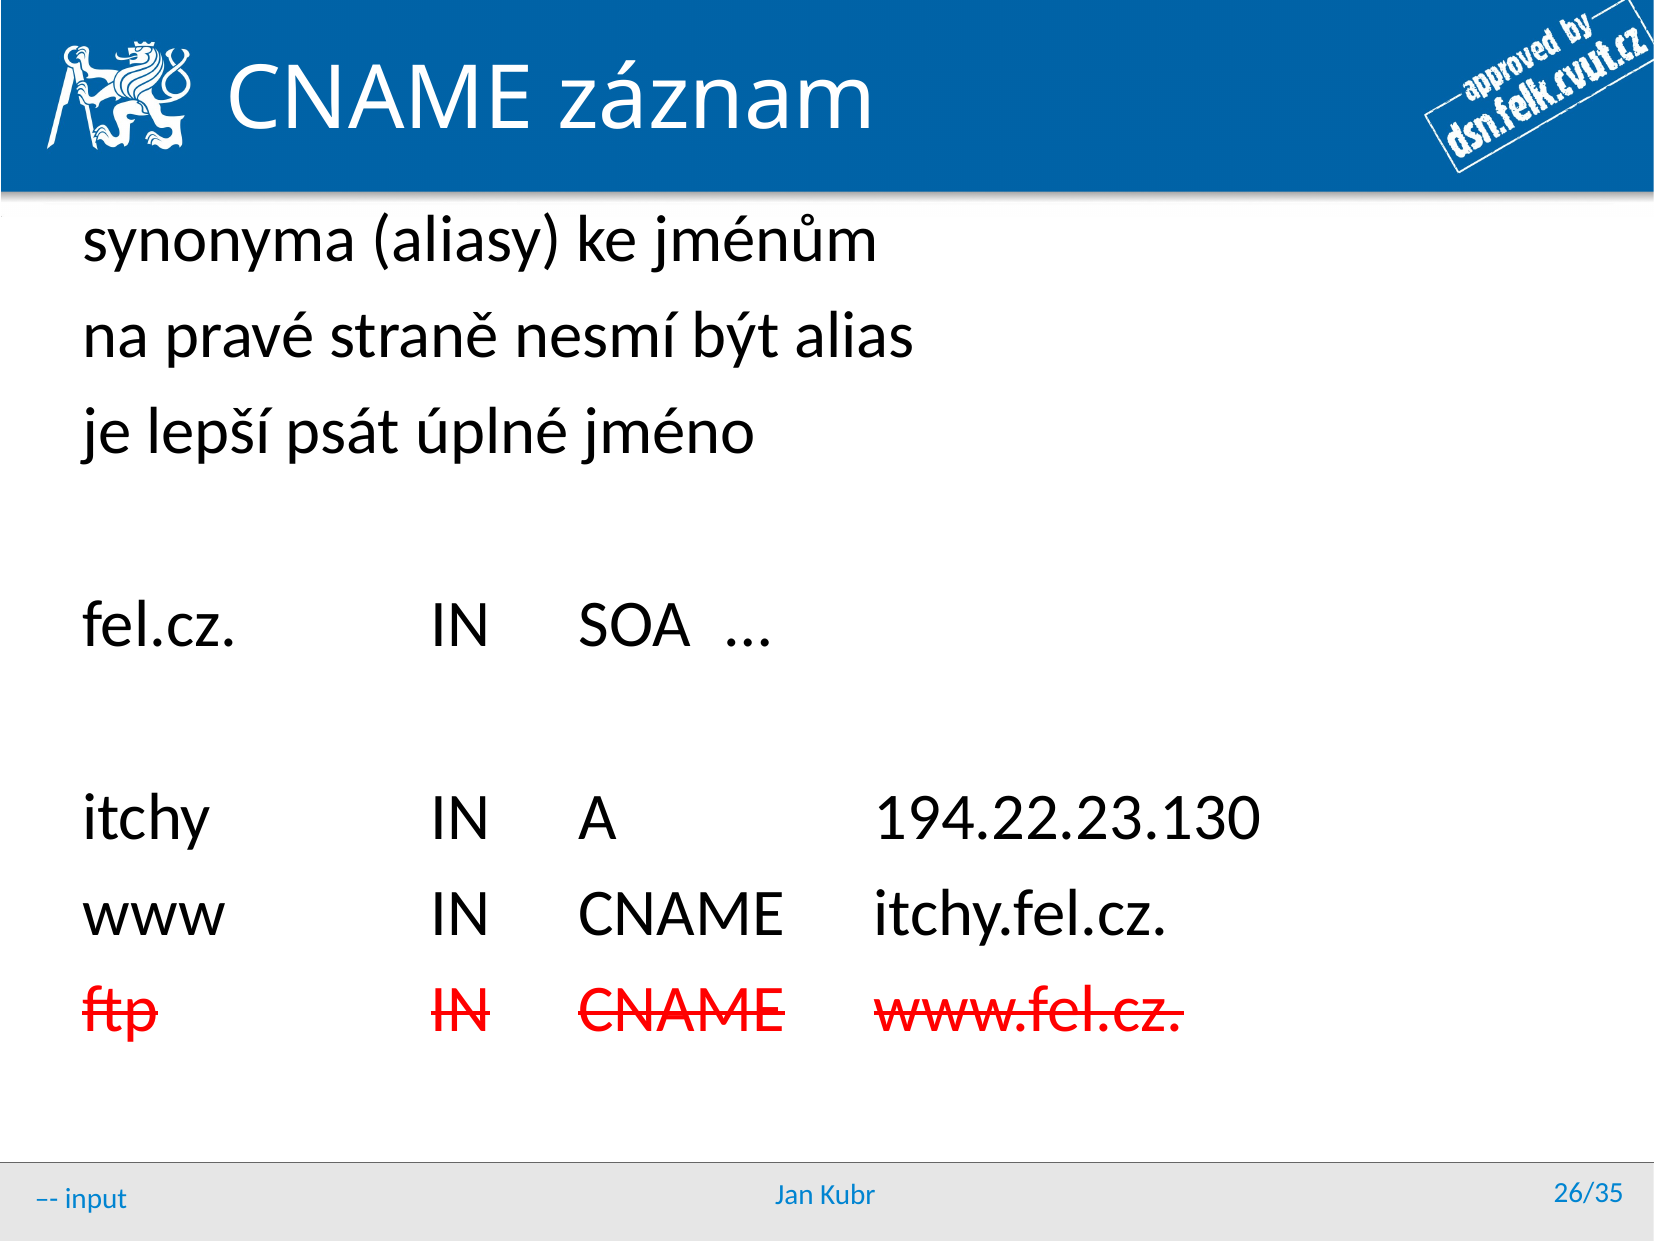

# CNAME záznam
synonyma (aliasy) ke jménům
na pravé straně nesmí být alias
je lepší psát úplné jméno
fel.cz.			IN		SOA	…
itchy			IN		A				194.22.23.130
www			IN		CNAME		itchy.fel.cz.
ftp				IN		CNAME		www.fel.cz.
26
Jan Kubr
02/2006